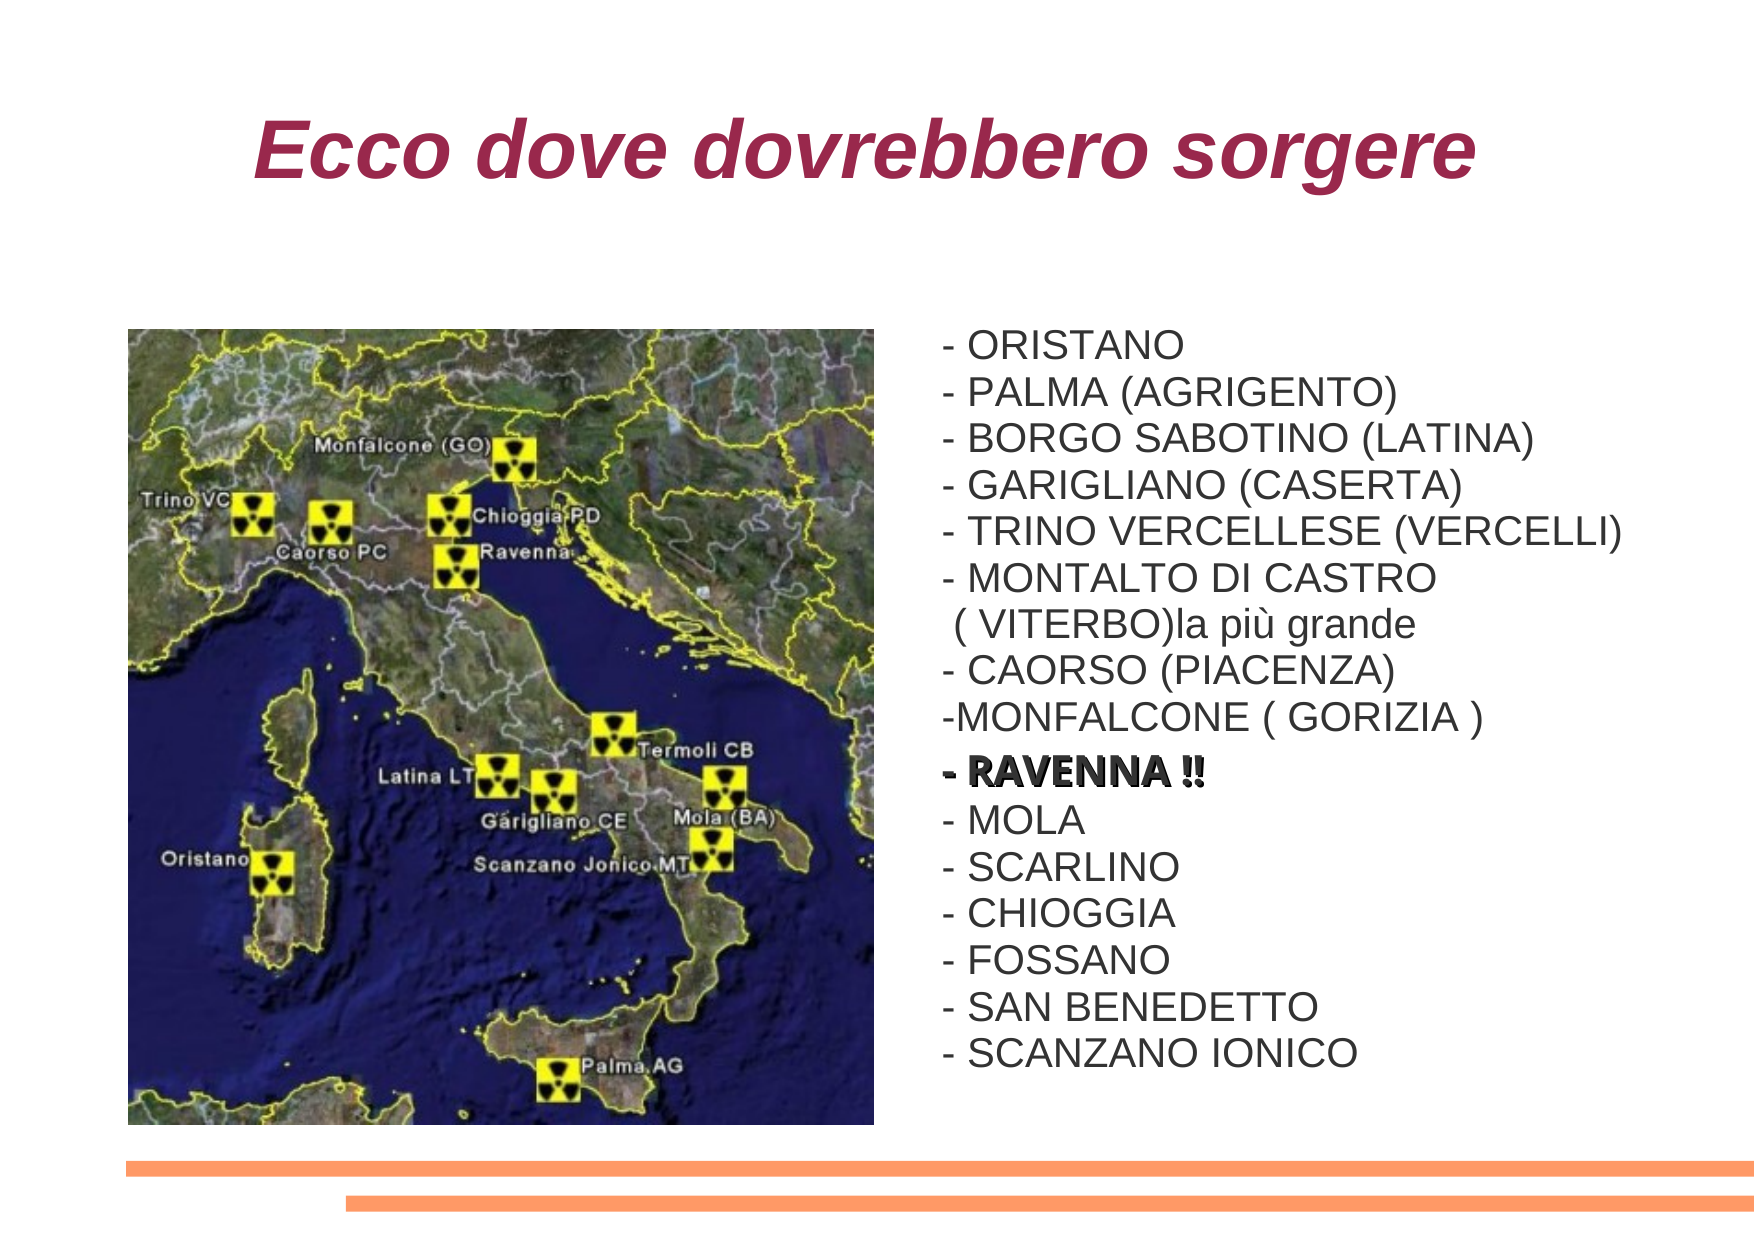

# Ecco dove dovrebbero sorgere
- ORISTANO
- PALMA (AGRIGENTO)
- BORGO SABOTINO (LATINA)
- GARIGLIANO (CASERTA)
- TRINO VERCELLESE (VERCELLI)
- MONTALTO DI CASTRO
 ( VITERBO)la più grande
- CAORSO (PIACENZA)
-MONFALCONE ( GORIZIA )
- RAVENNA !!
- MOLA
- SCARLINO
- CHIOGGIA
- FOSSANO
- SAN BENEDETTO
- SCANZANO IONICO